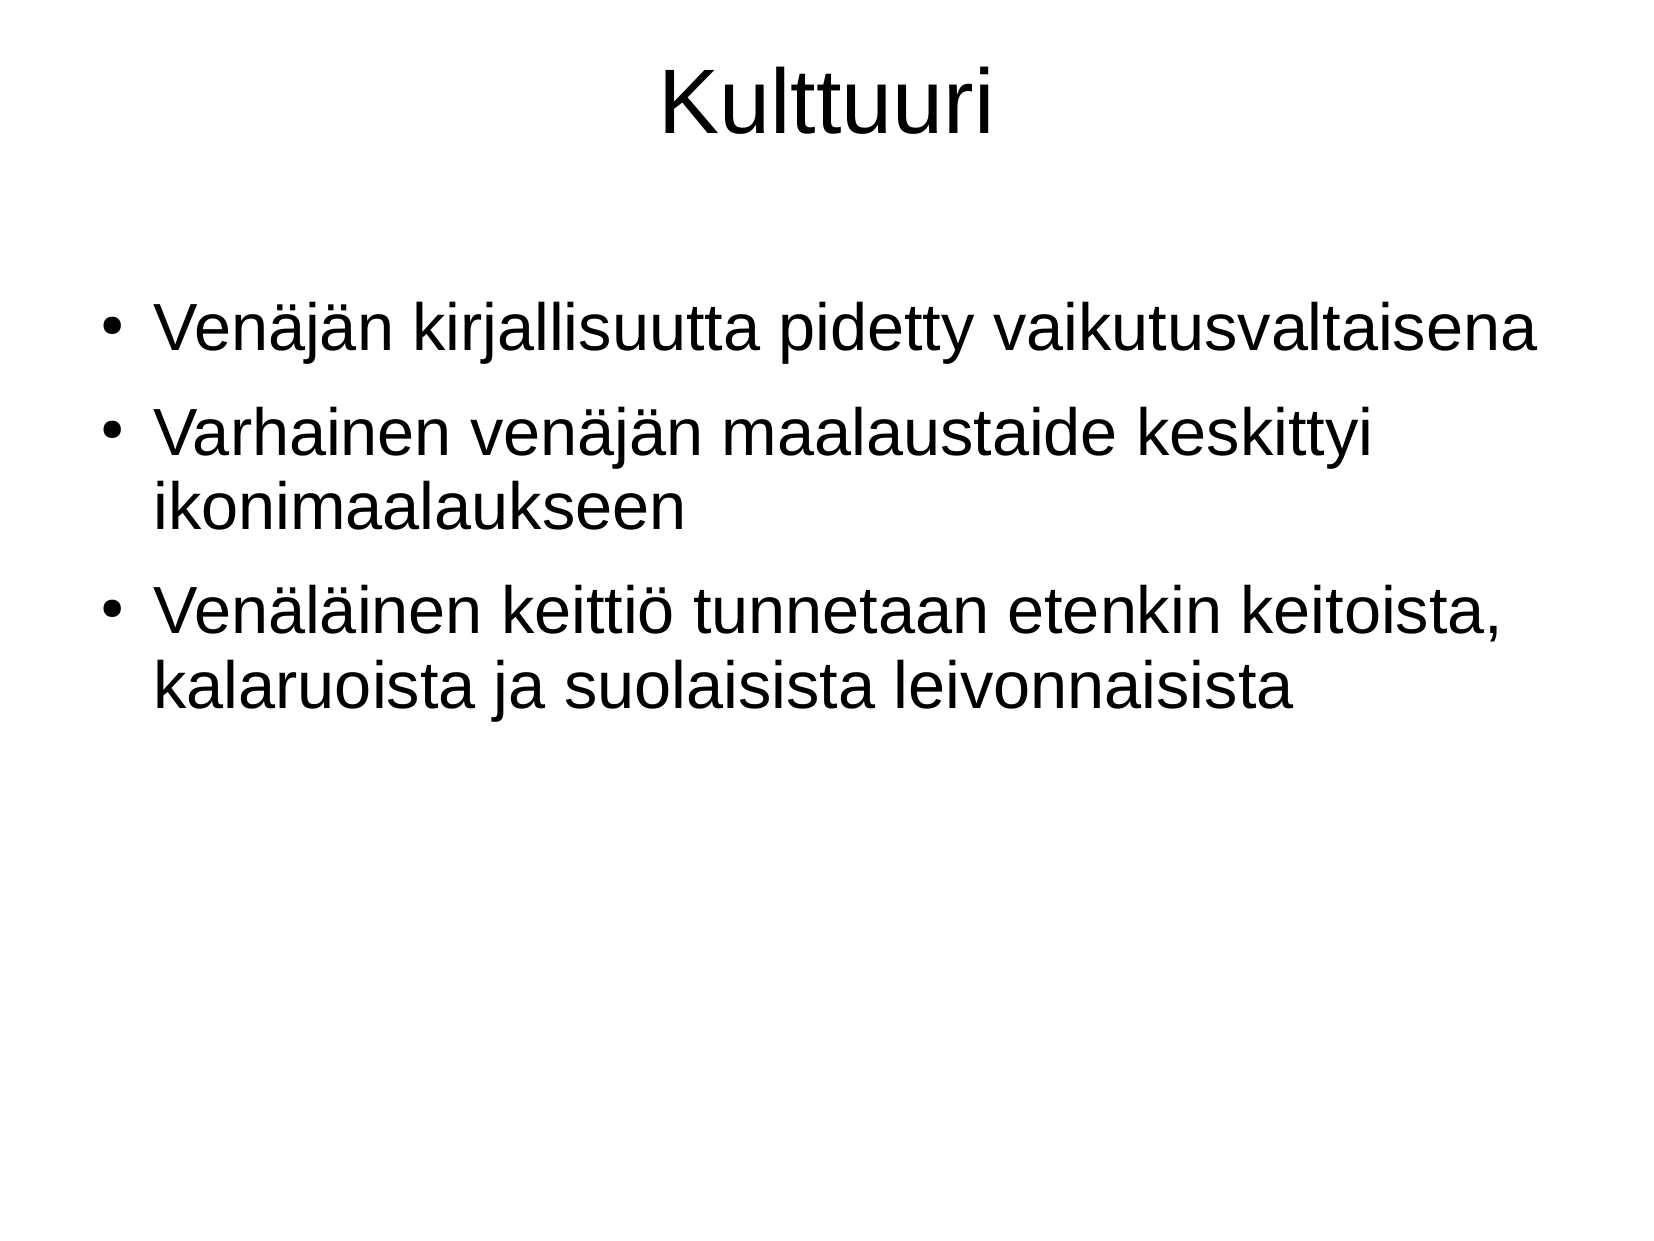

# Kulttuuri
Venäjän kirjallisuutta pidetty vaikutusvaltaisena
Varhainen venäjän maalaustaide keskittyi ikonimaalaukseen
Venäläinen keittiö tunnetaan etenkin keitoista, kalaruoista ja suolaisista leivonnaisista